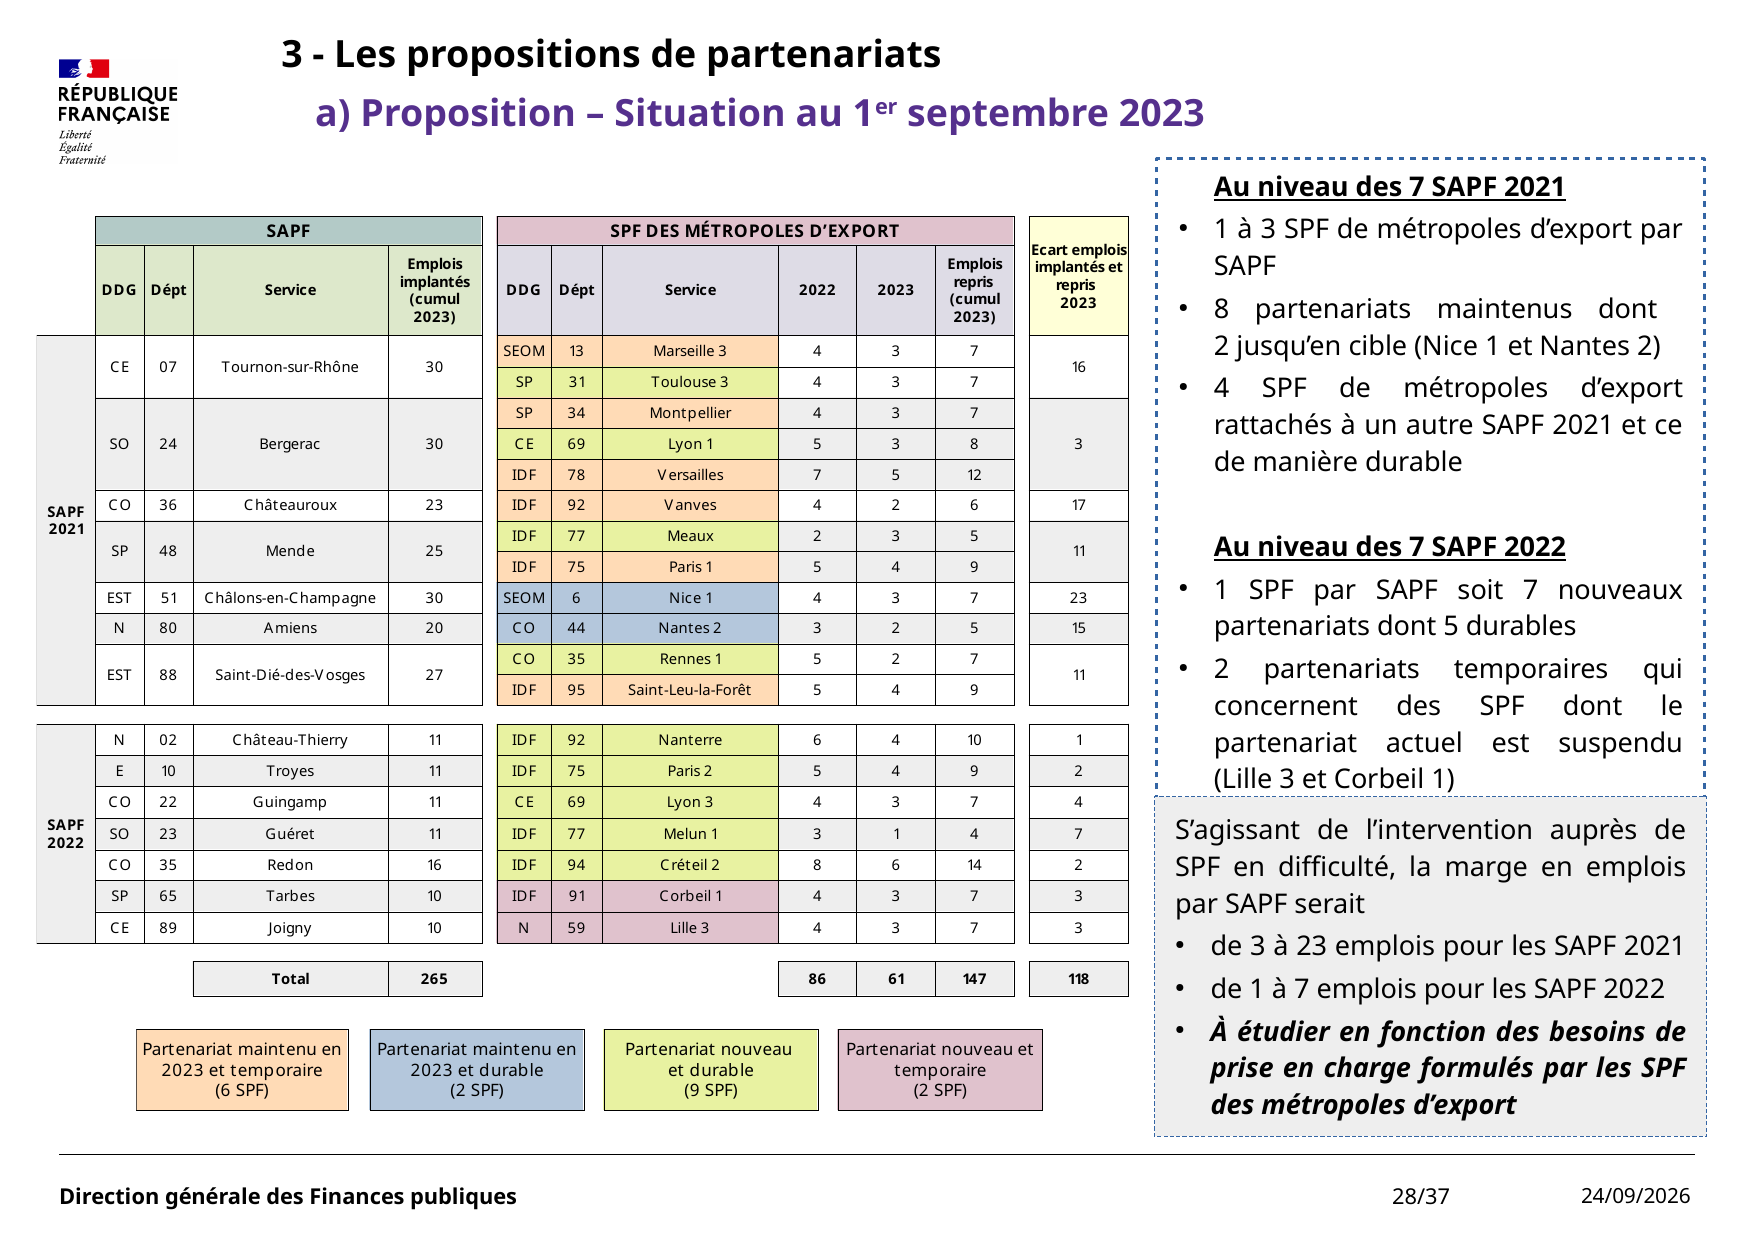

3 - Les propositions de partenariats
a) Proposition – Situation au 1er septembre 2023
Au niveau des 7 SAPF 2021
1 à 3 SPF de métropoles d’export par SAPF
8 partenariats maintenus dont
2 jusqu’en cible (Nice 1 et Nantes 2)
4 SPF de métropoles d’export rattachés à un autre SAPF 2021 et ce de manière durable
Au niveau des 7 SAPF 2022
1 SPF par SAPF soit 7 nouveaux partenariats dont 5 durables
2 partenariats temporaires qui concernent des SPF dont le partenariat actuel est suspendu (Lille 3 et Corbeil 1)
S’agissant de l’intervention auprès de SPF en difficulté, la marge en emplois par SAPF serait
de 3 à 23 emplois pour les SAPF 2021
de 1 à 7 emplois pour les SAPF 2022
À étudier en fonction des besoins de prise en charge formulés par les SPF des métropoles d’export